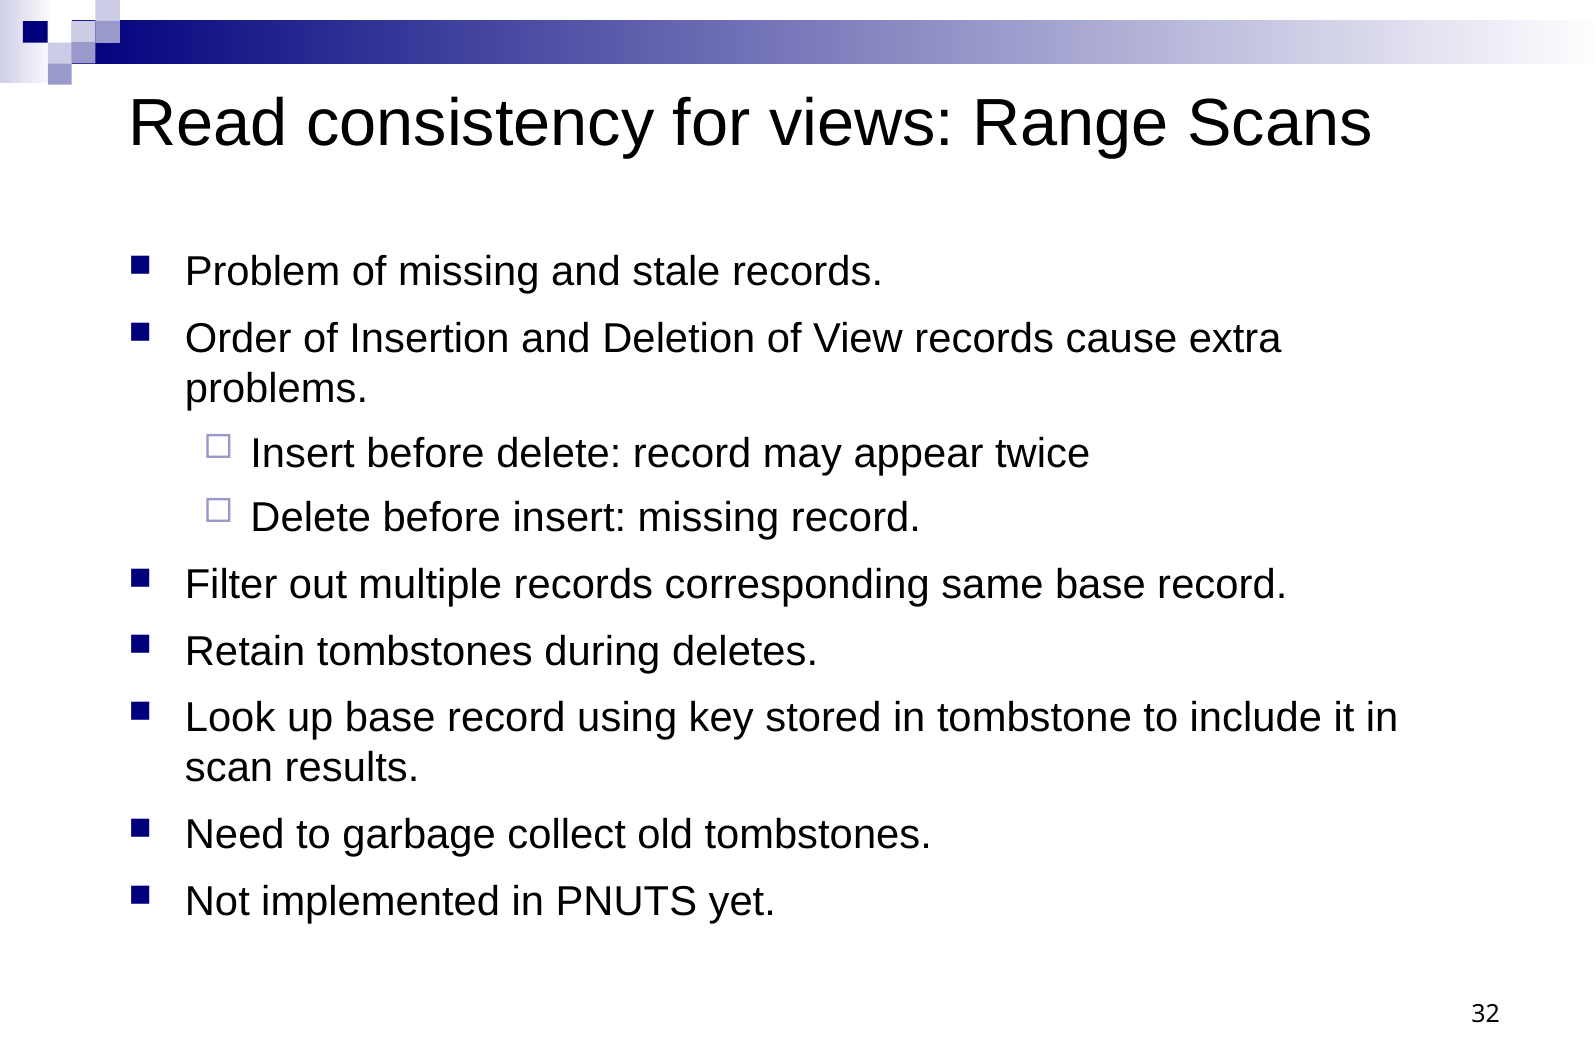

# Read consistency for views: Range Scans
Problem of missing and stale records.
Order of Insertion and Deletion of View records cause extra problems.
Insert before delete: record may appear twice
Delete before insert: missing record.
Filter out multiple records corresponding same base record.
Retain tombstones during deletes.
Look up base record using key stored in tombstone to include it in scan results.
Need to garbage collect old tombstones.
Not implemented in PNUTS yet.
32